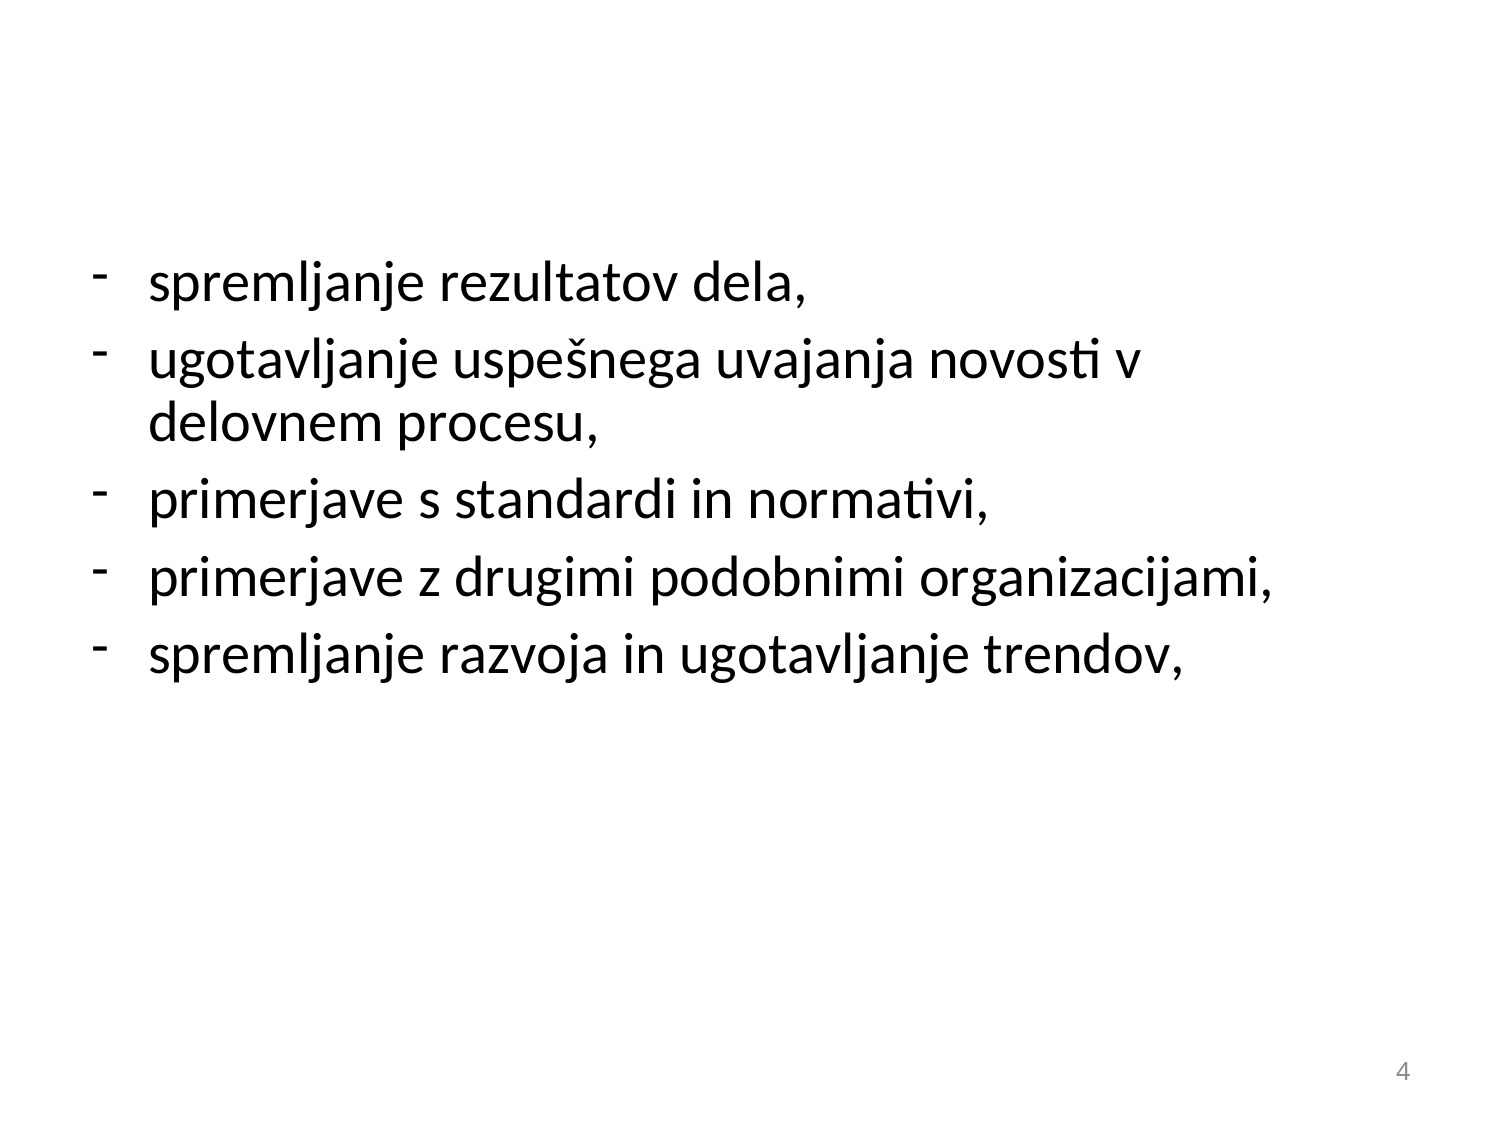

#
spremljanje rezultatov dela,
ugotavljanje uspešnega uvajanja novosti v delovnem procesu,
primerjave s standardi in normativi,
primerjave z drugimi podobnimi organizacijami,
spremljanje razvoja in ugotavljanje trendov,